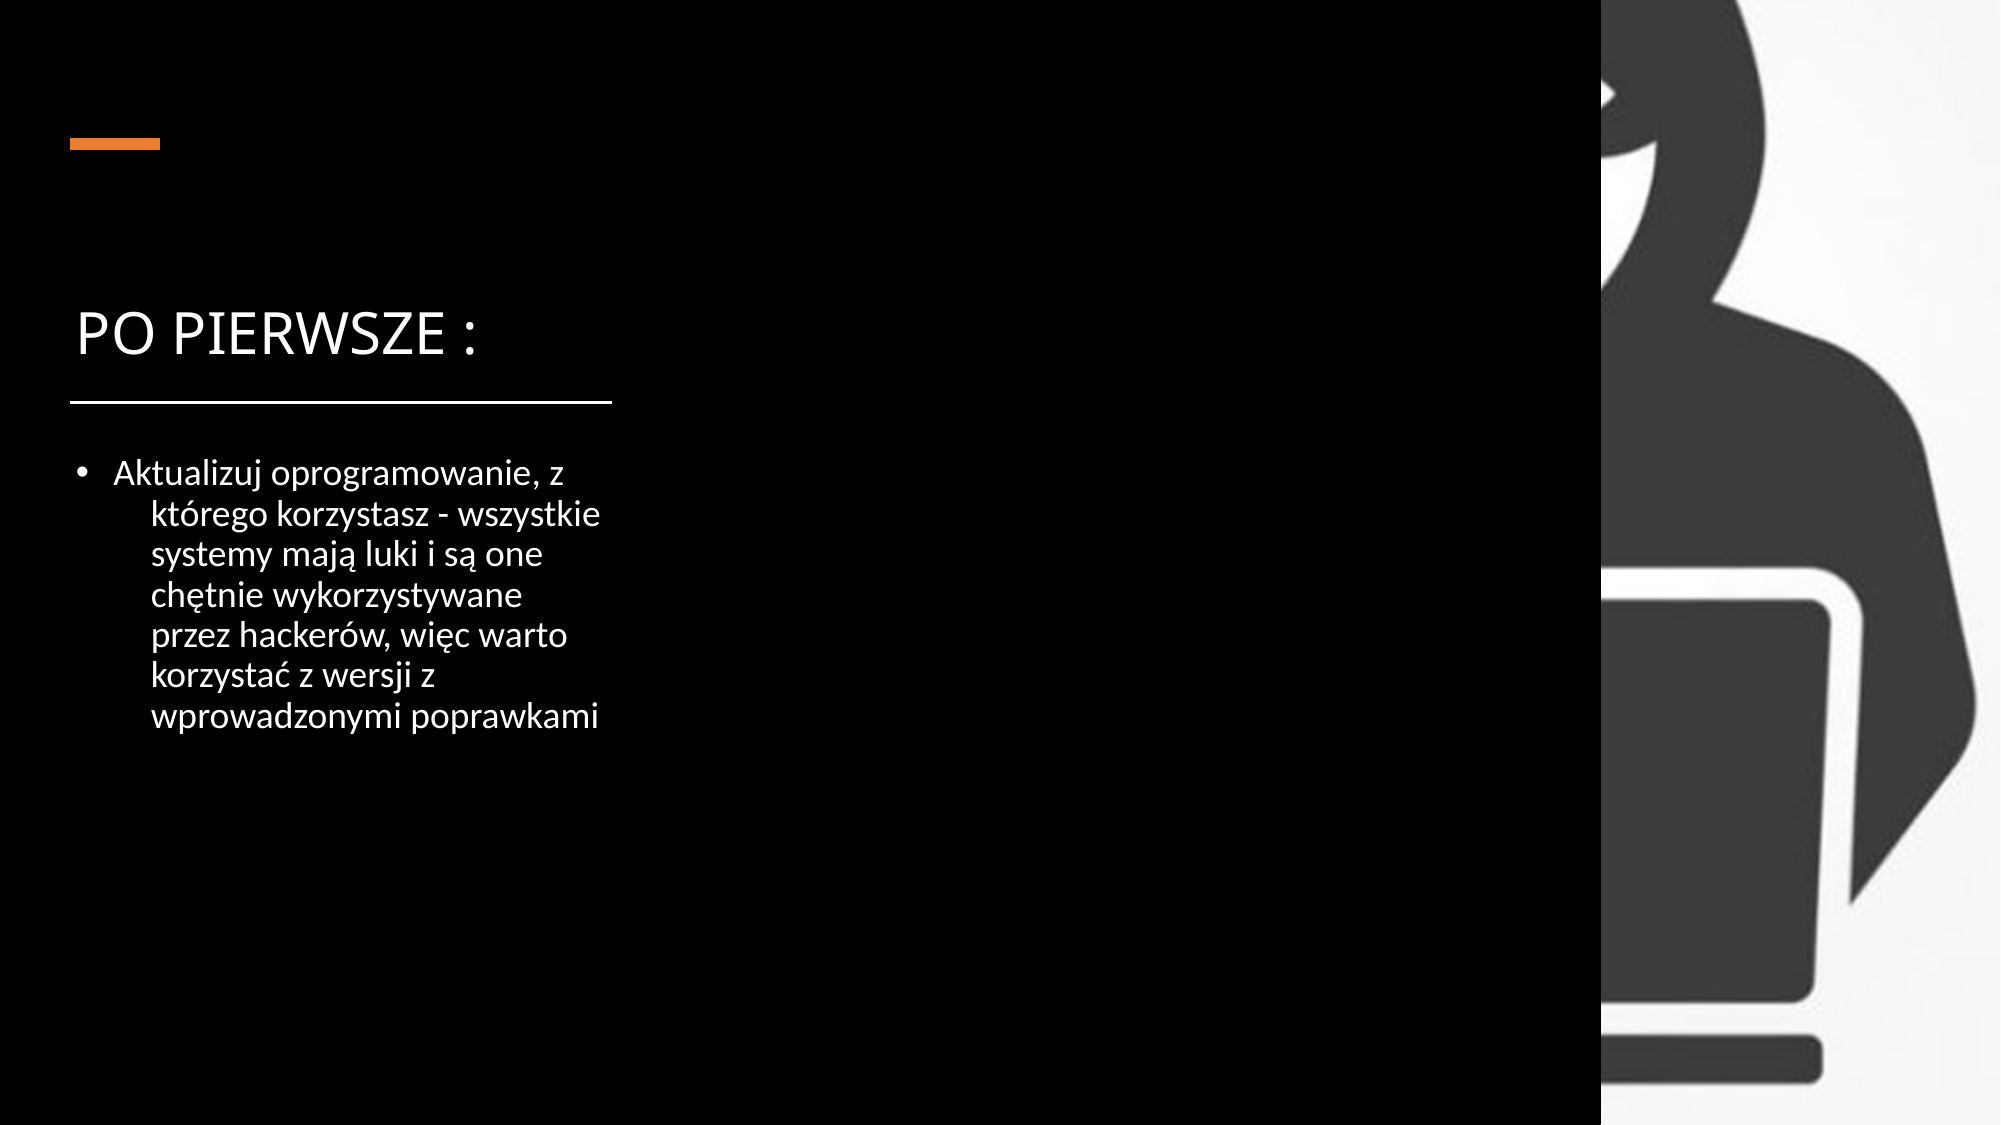

# PO PIERWSZE :
Aktualizuj oprogramowanie, z którego korzystasz - wszystkie systemy mają luki i są one chętnie wykorzystywane przez hackerów, więc warto korzystać z wersji z wprowadzonymi poprawkami